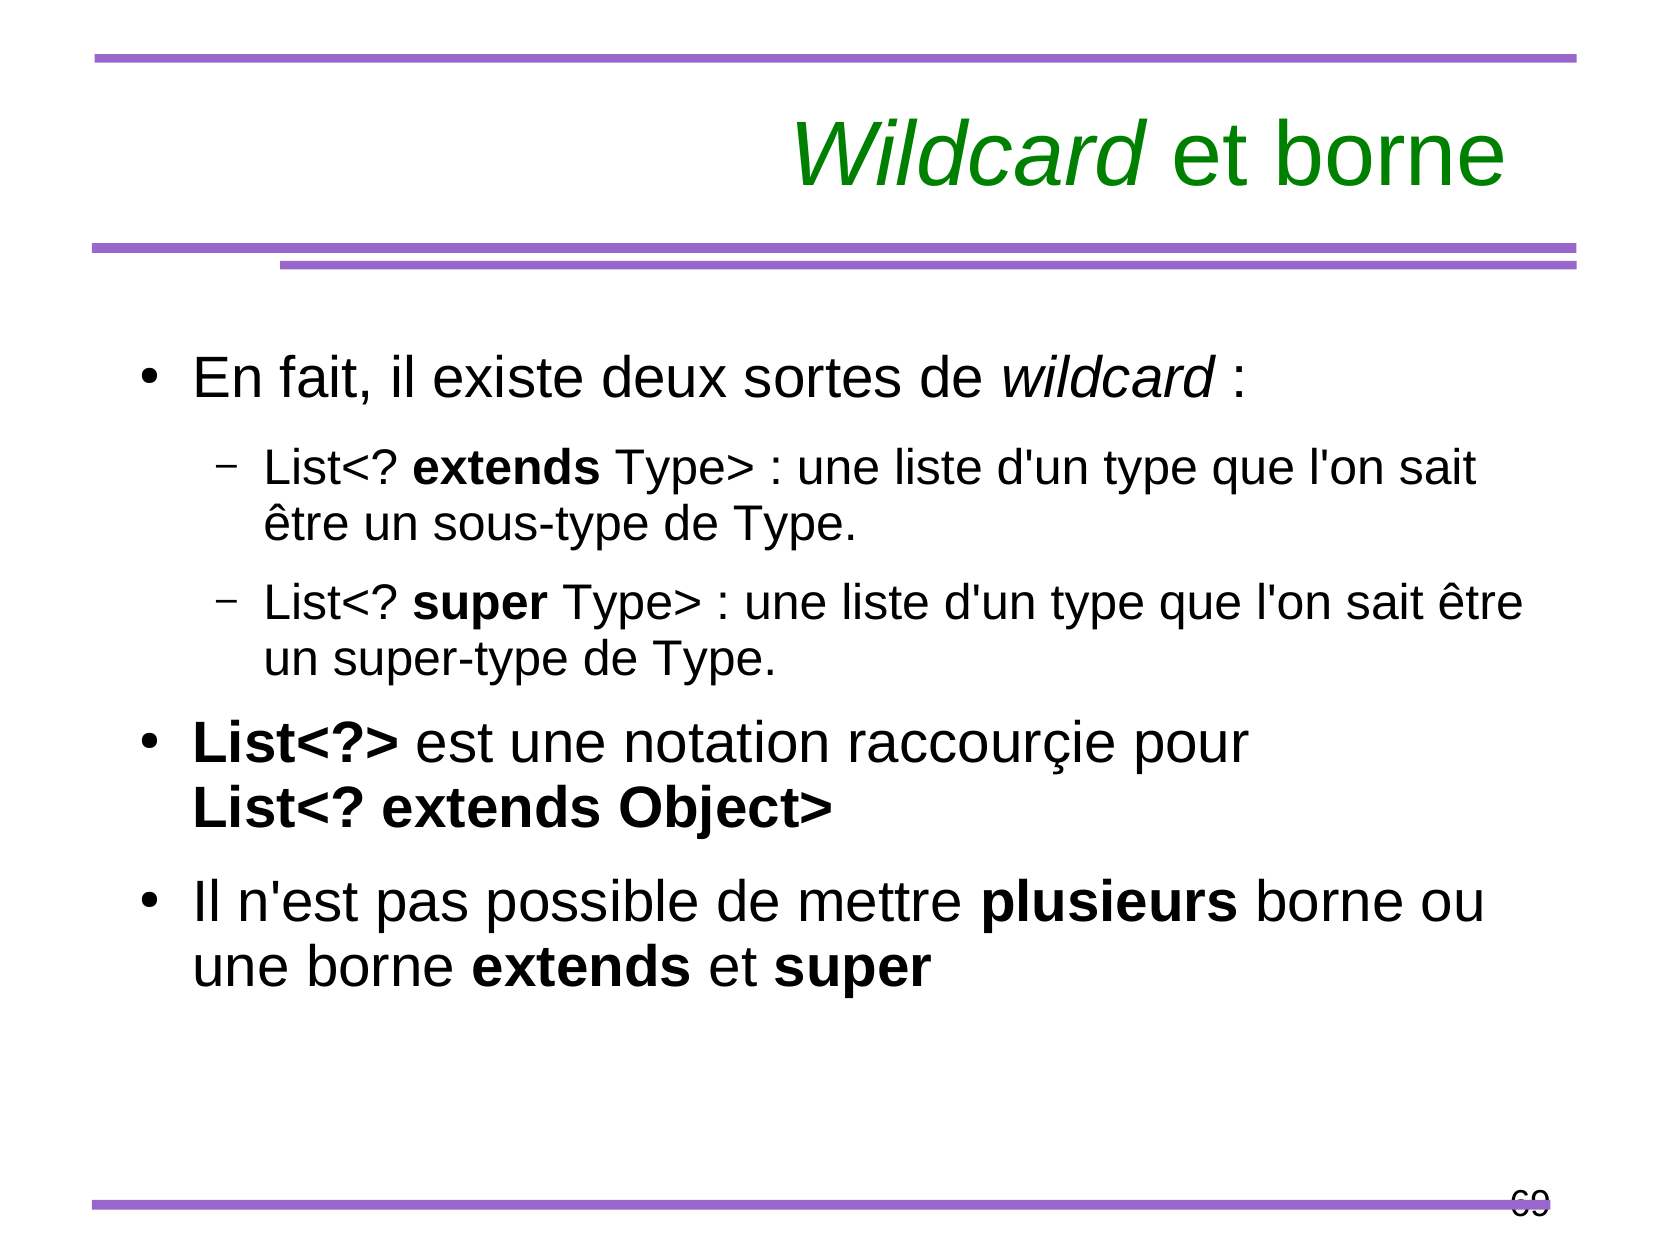

# Wildcard et borne
En fait, il existe deux sortes de wildcard :
List<? extends Type> : une liste d'un type que l'on sait être un sous-type de Type.
List<? super Type> : une liste d'un type que l'on sait être un super-type de Type.
List<?> est une notation raccourçie pour
List<? extends Object>
Il n'est pas possible de mettre plusieurs borne ou une borne extends et super